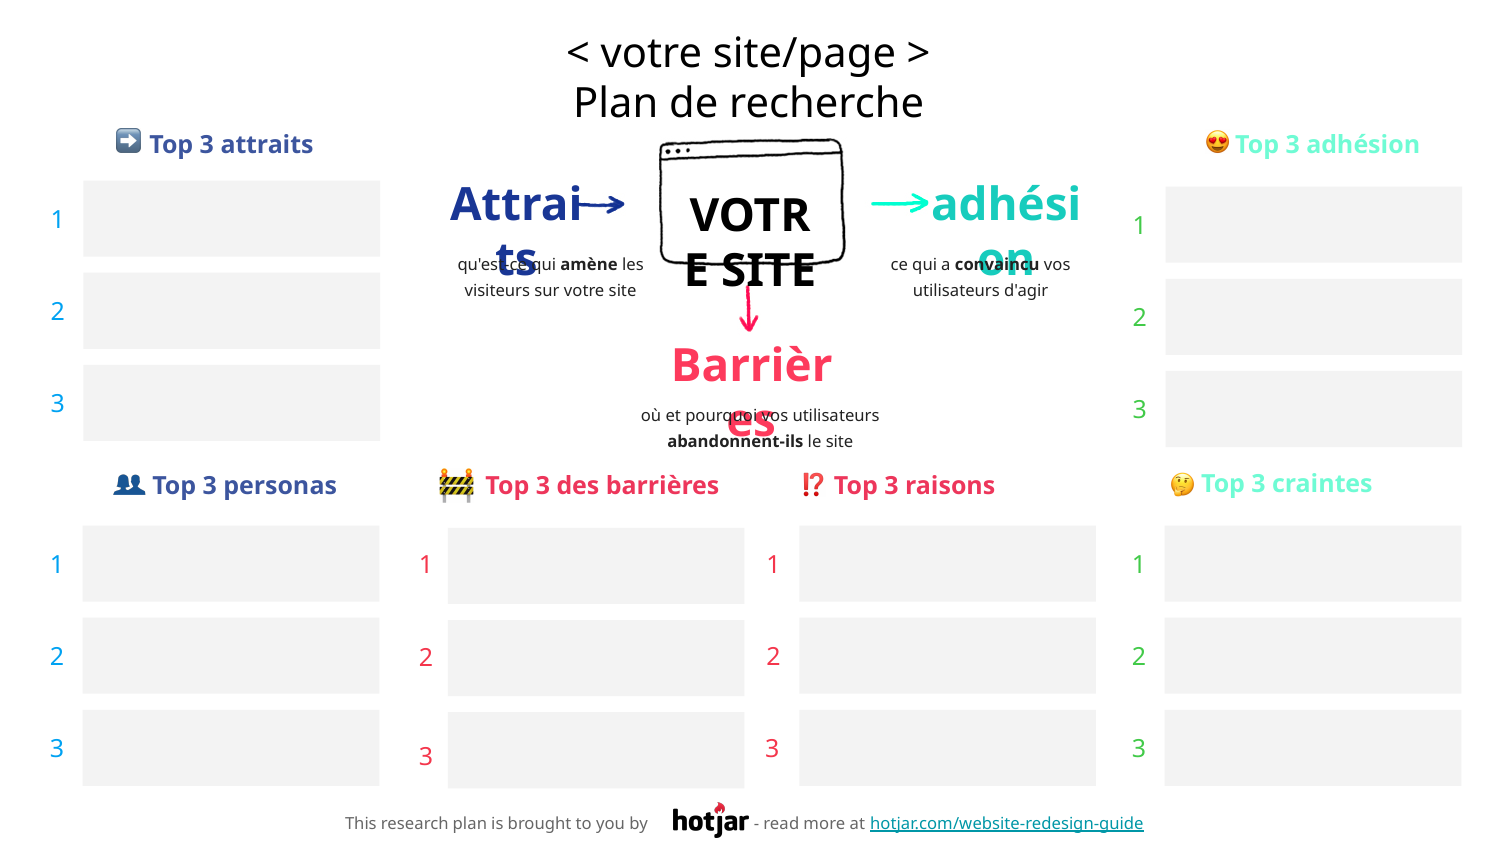

< votre site/page >
Plan de recherche
Top 3 attraits
1
2
3
 Top 3 personas
1
2
3
Top 3 adhésion
1
2
3
 Top 3 craintes
1
2
3
VOTRE SITE
Attraits
adhésion
qu'est-ce qui amène les visiteurs sur votre site
ce qui a convaincu vos utilisateurs d'agir
Barrières
où et pourquoi vos utilisateurs abandonnent-ils le site
 Top 3 des barrières
 Top 3 raisons
1
1
2
2
3
3
This research plan is brought to you by - read more at hotjar.com/website-redesign-guide